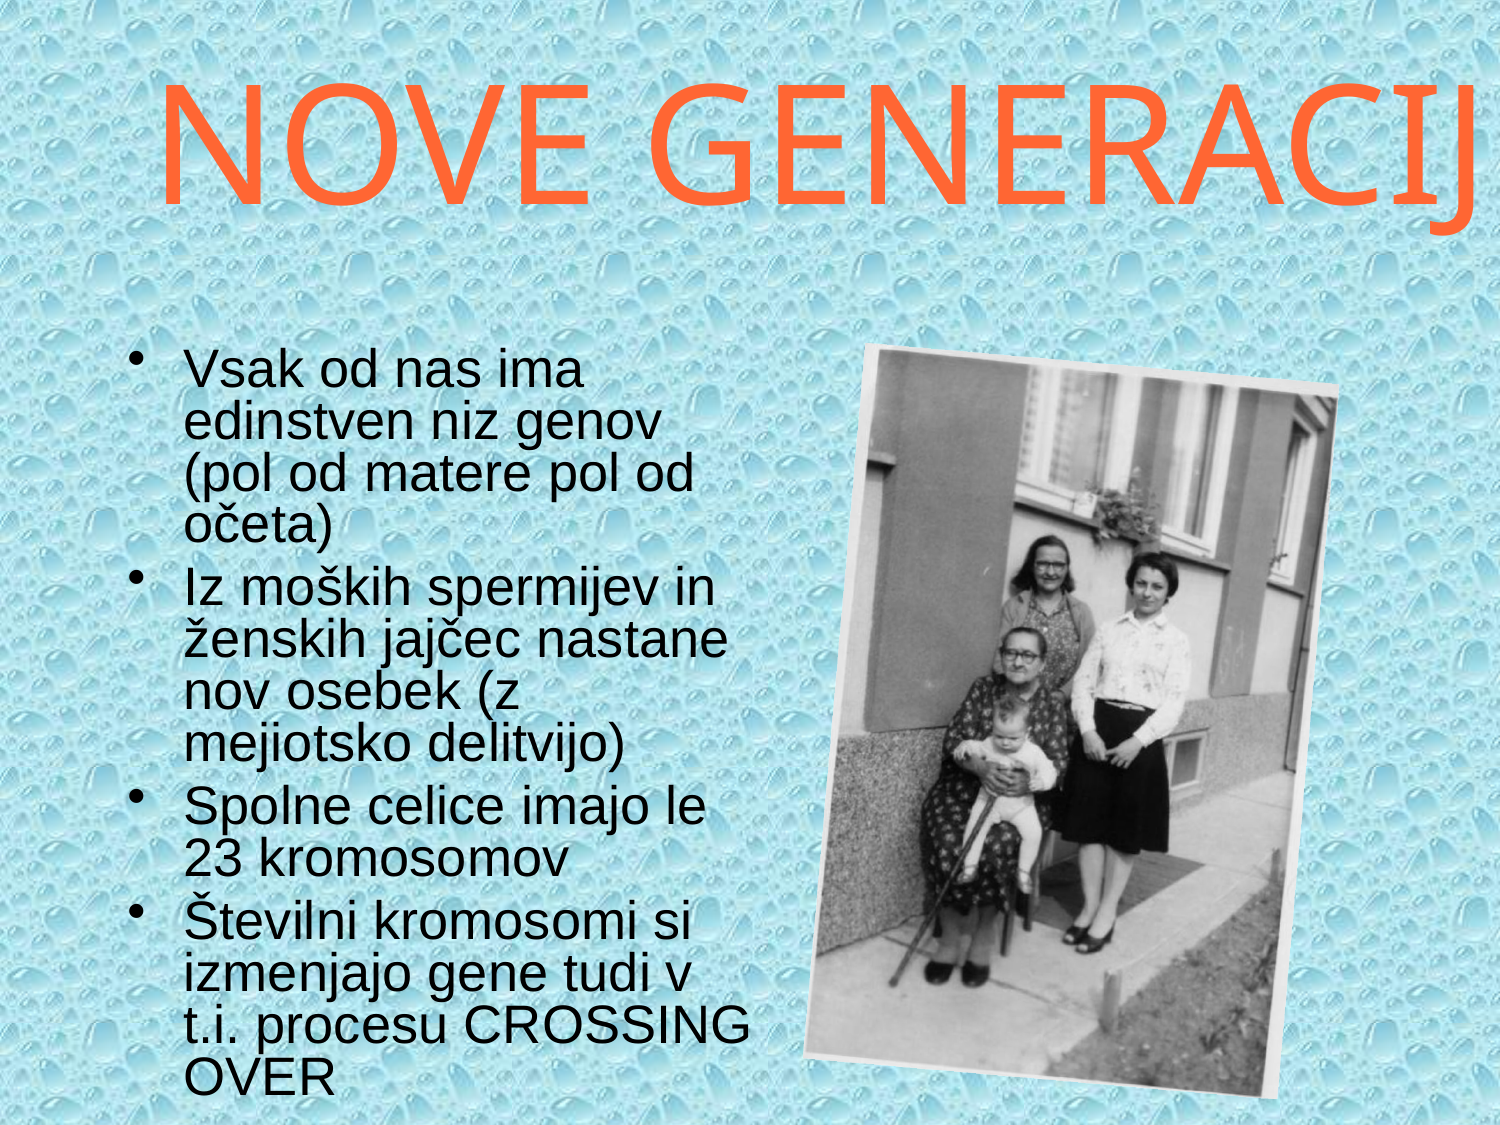

NOVE GENERACIJE
# Vsak od nas ima edinstven niz genov (pol od matere pol od očeta)
Iz moških spermijev in ženskih jajčec nastane nov osebek (z mejiotsko delitvijo)
Spolne celice imajo le 23 kromosomov
Številni kromosomi si izmenjajo gene tudi v t.i. procesu CROSSING OVER